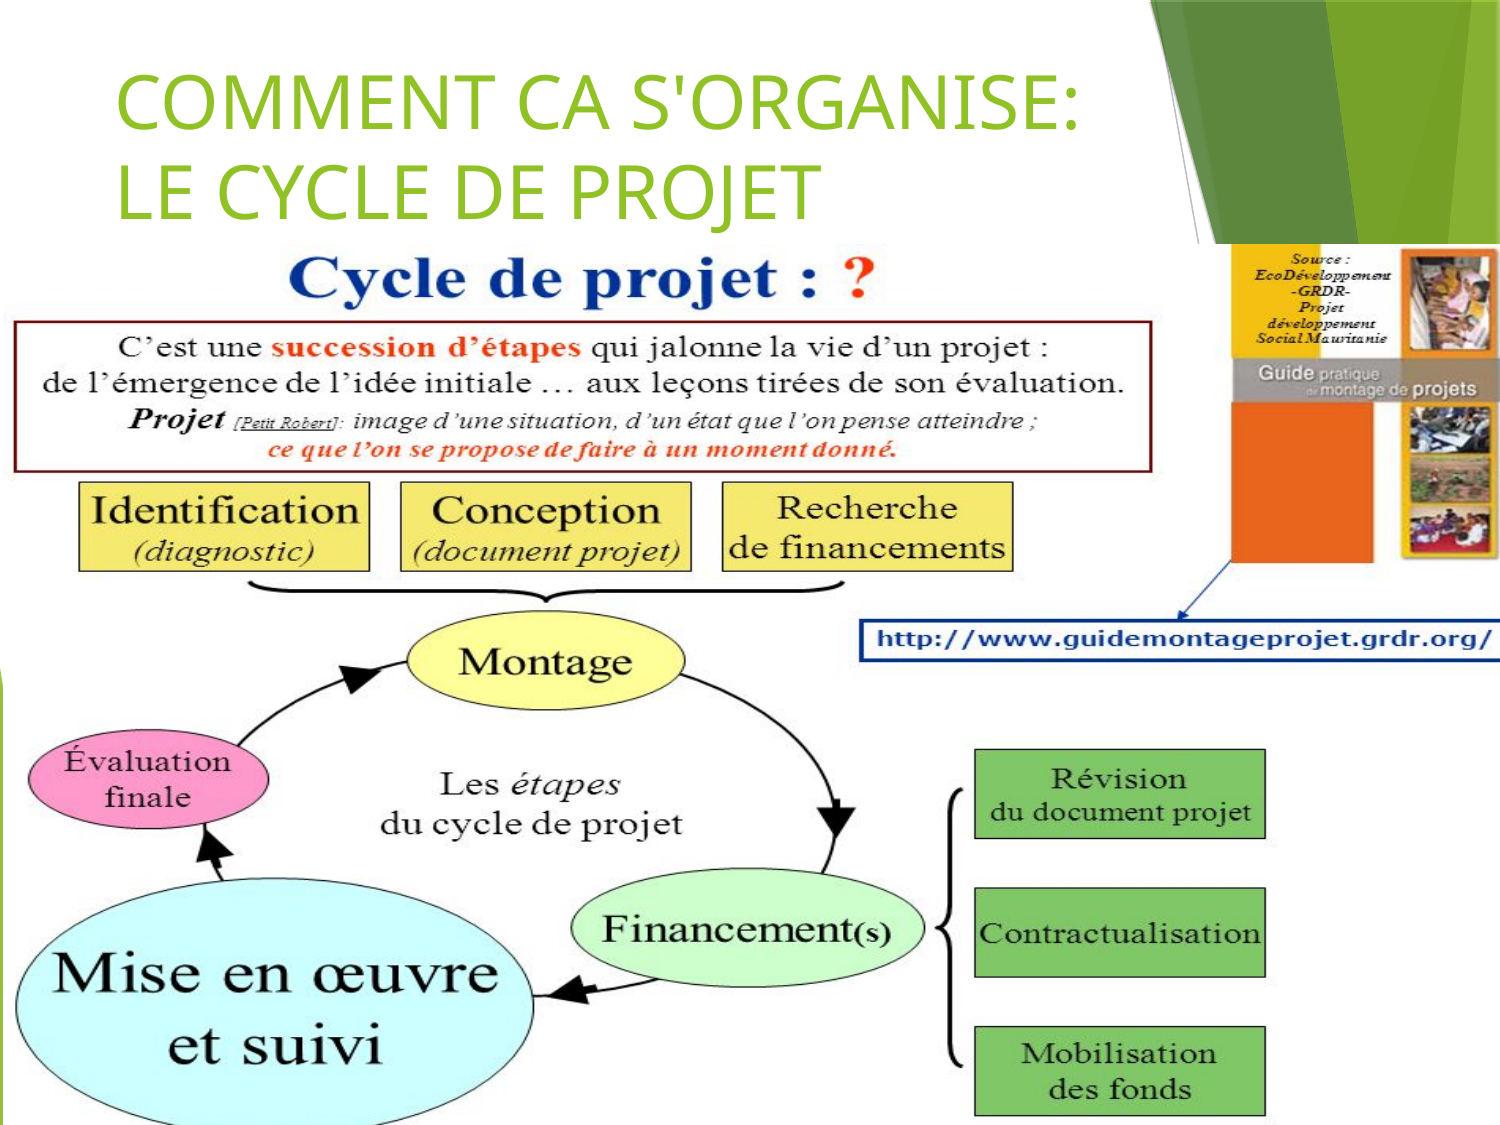

# COMMENT CA S'ORGANISE: LE CYCLE DE PROJET